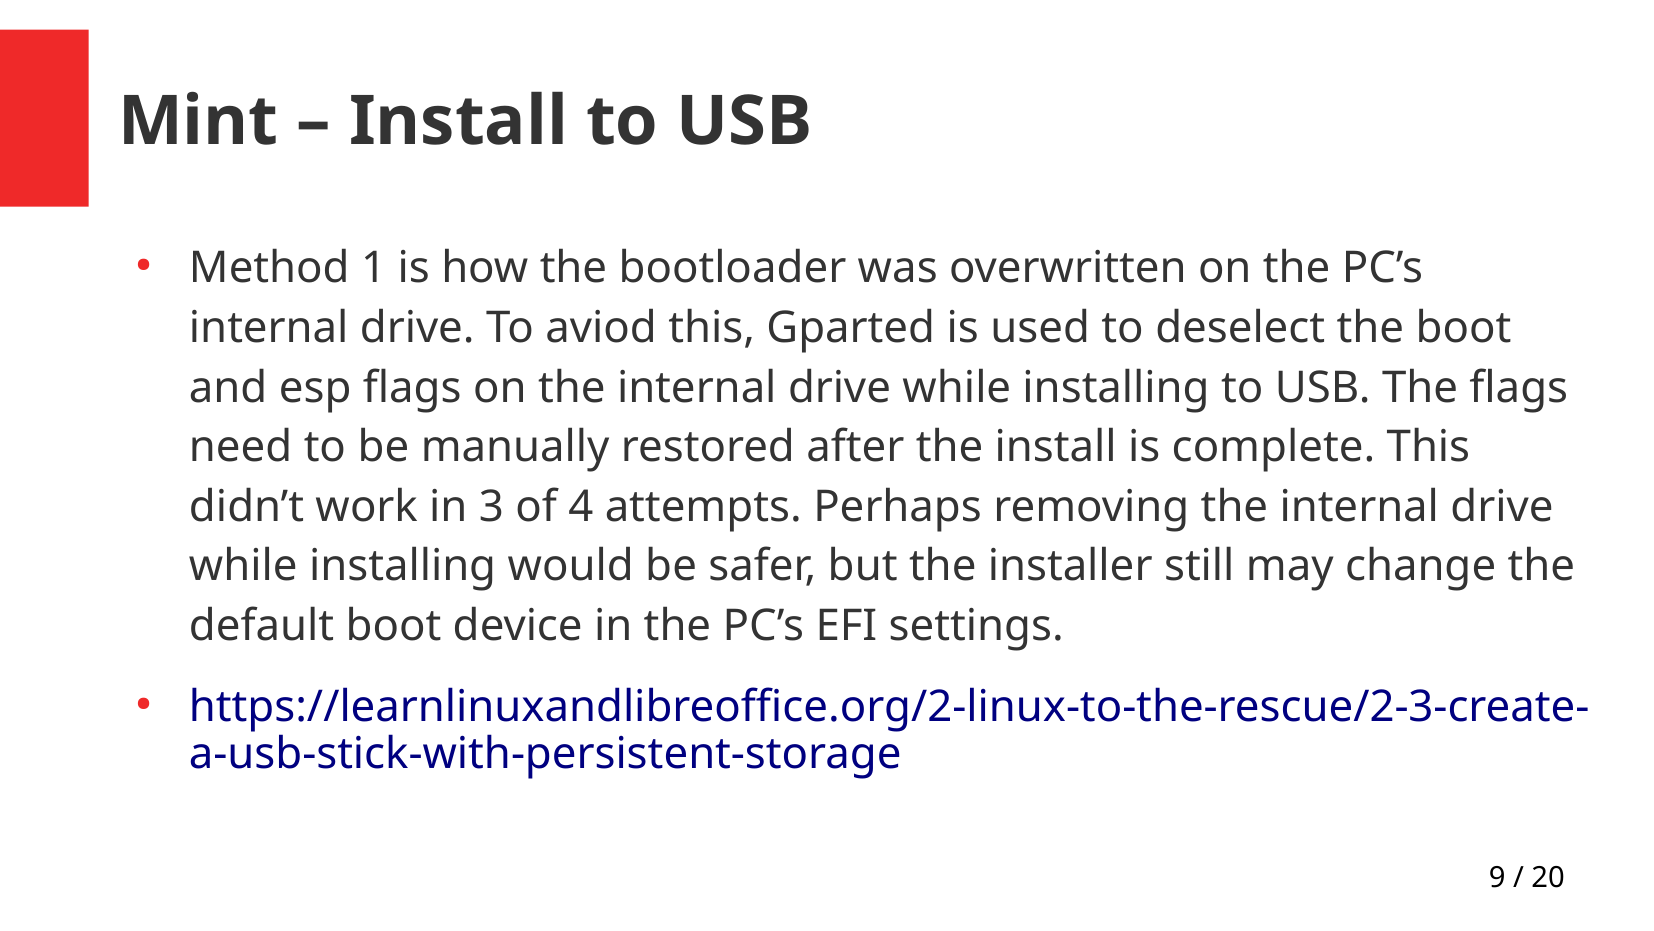

# Mint – Install to USB
Method 1 is how the bootloader was overwritten on the PC’s internal drive. To aviod this, Gparted is used to deselect the boot and esp flags on the internal drive while installing to USB. The flags need to be manually restored after the install is complete. This didn’t work in 3 of 4 attempts. Perhaps removing the internal drive while installing would be safer, but the installer still may change the default boot device in the PC’s EFI settings.
https://learnlinuxandlibreoffice.org/2-linux-to-the-rescue/2-3-create-a-usb-stick-with-persistent-storage
9